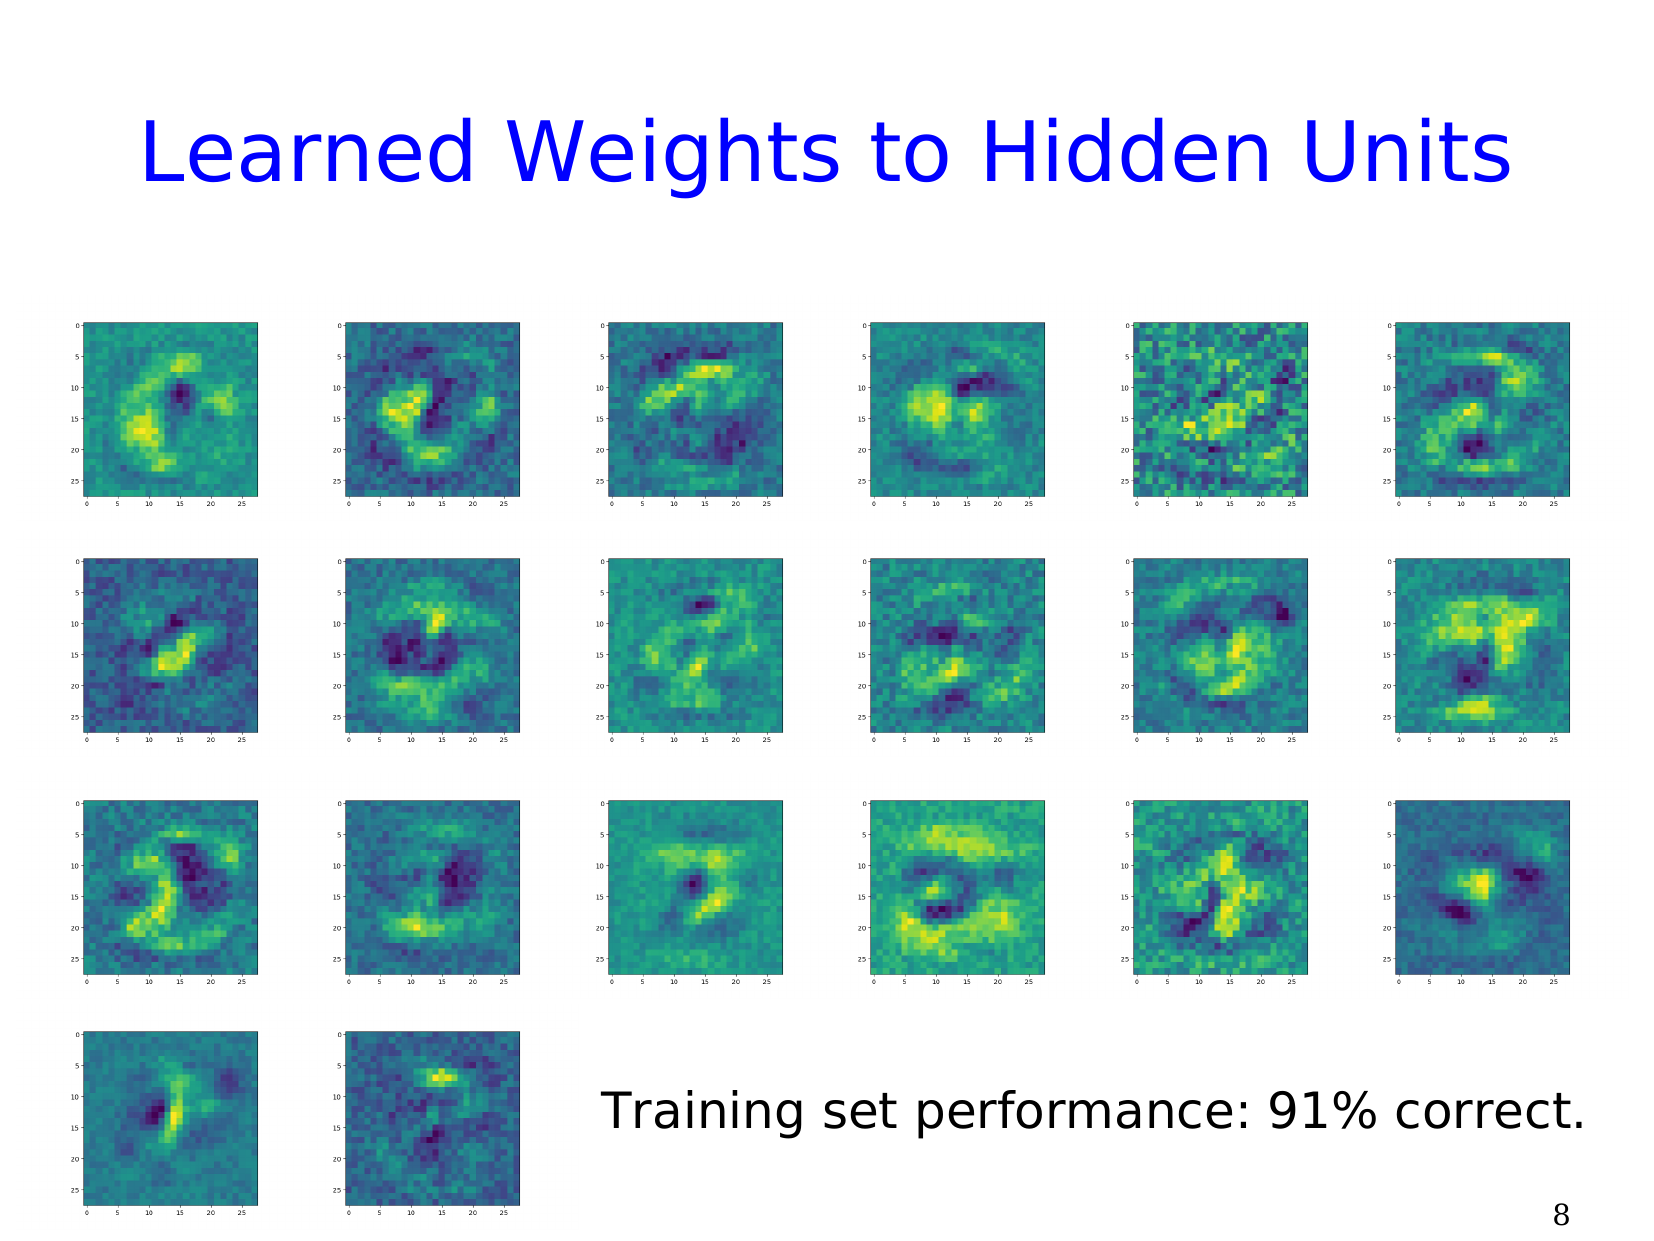

# Learned Weights to Hidden Units
Training set performance: 91% correct.
8